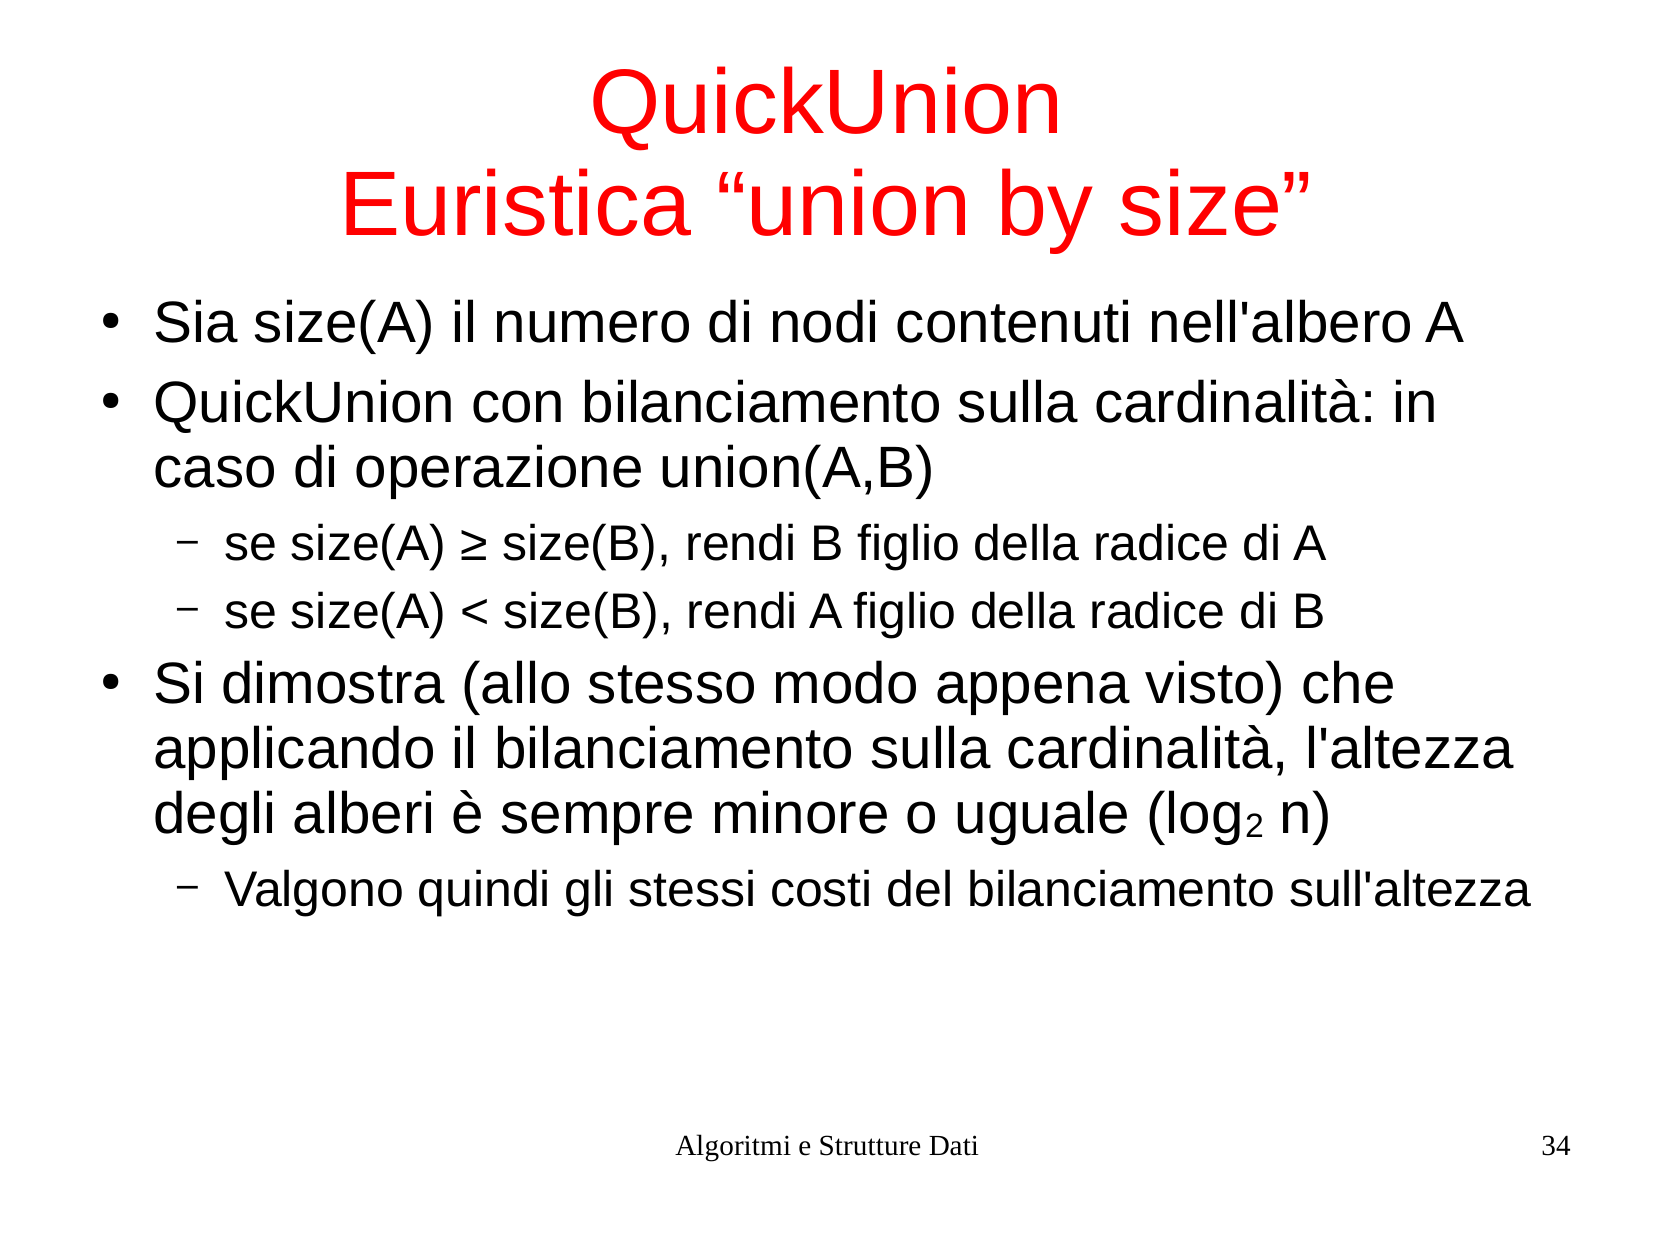

# QuickUnion Euristica “union by size”
Sia size(A) il numero di nodi contenuti nell'albero A
QuickUnion con bilanciamento sulla cardinalità: in caso di operazione union(A,B)
se size(A) ≥ size(B), rendi B figlio della radice di A
se size(A) < size(B), rendi A figlio della radice di B
Si dimostra (allo stesso modo appena visto) che applicando il bilanciamento sulla cardinalità, l'altezza degli alberi è sempre minore o uguale (log2 n)
Valgono quindi gli stessi costi del bilanciamento sull'altezza
Algoritmi e Strutture Dati
34